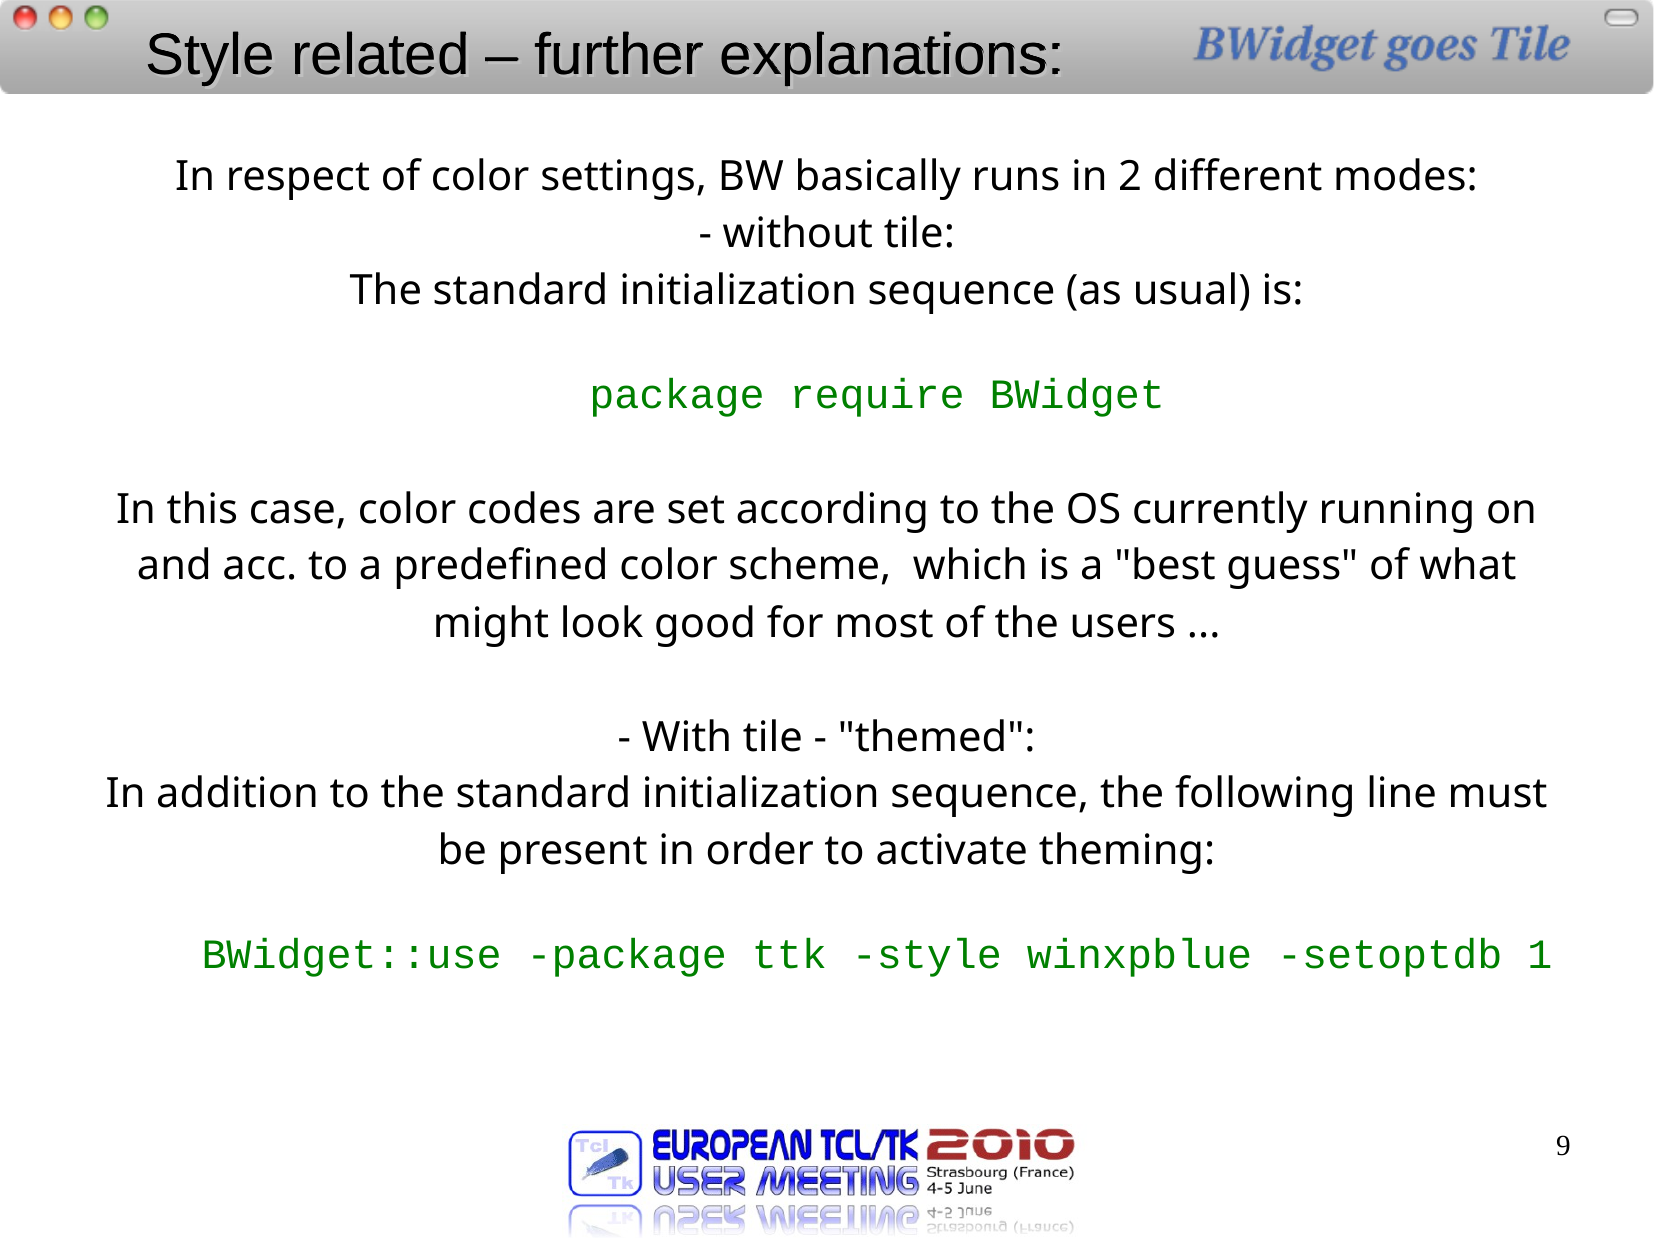

Style related – further explanations:
# In respect of color settings, BW basically runs in 2 different modes:
- without tile:
The standard initialization sequence (as usual) is:
 package require BWidget
In this case, color codes are set according to the OS currently running on and acc. to a predefined color scheme, which is a "best guess" of what might look good for most of the users ...
- With tile - "themed":
In addition to the standard initialization sequence, the following line must be present in order to activate theming:
 BWidget::use -package ttk -style winxpblue -setoptdb 1
Page:
9